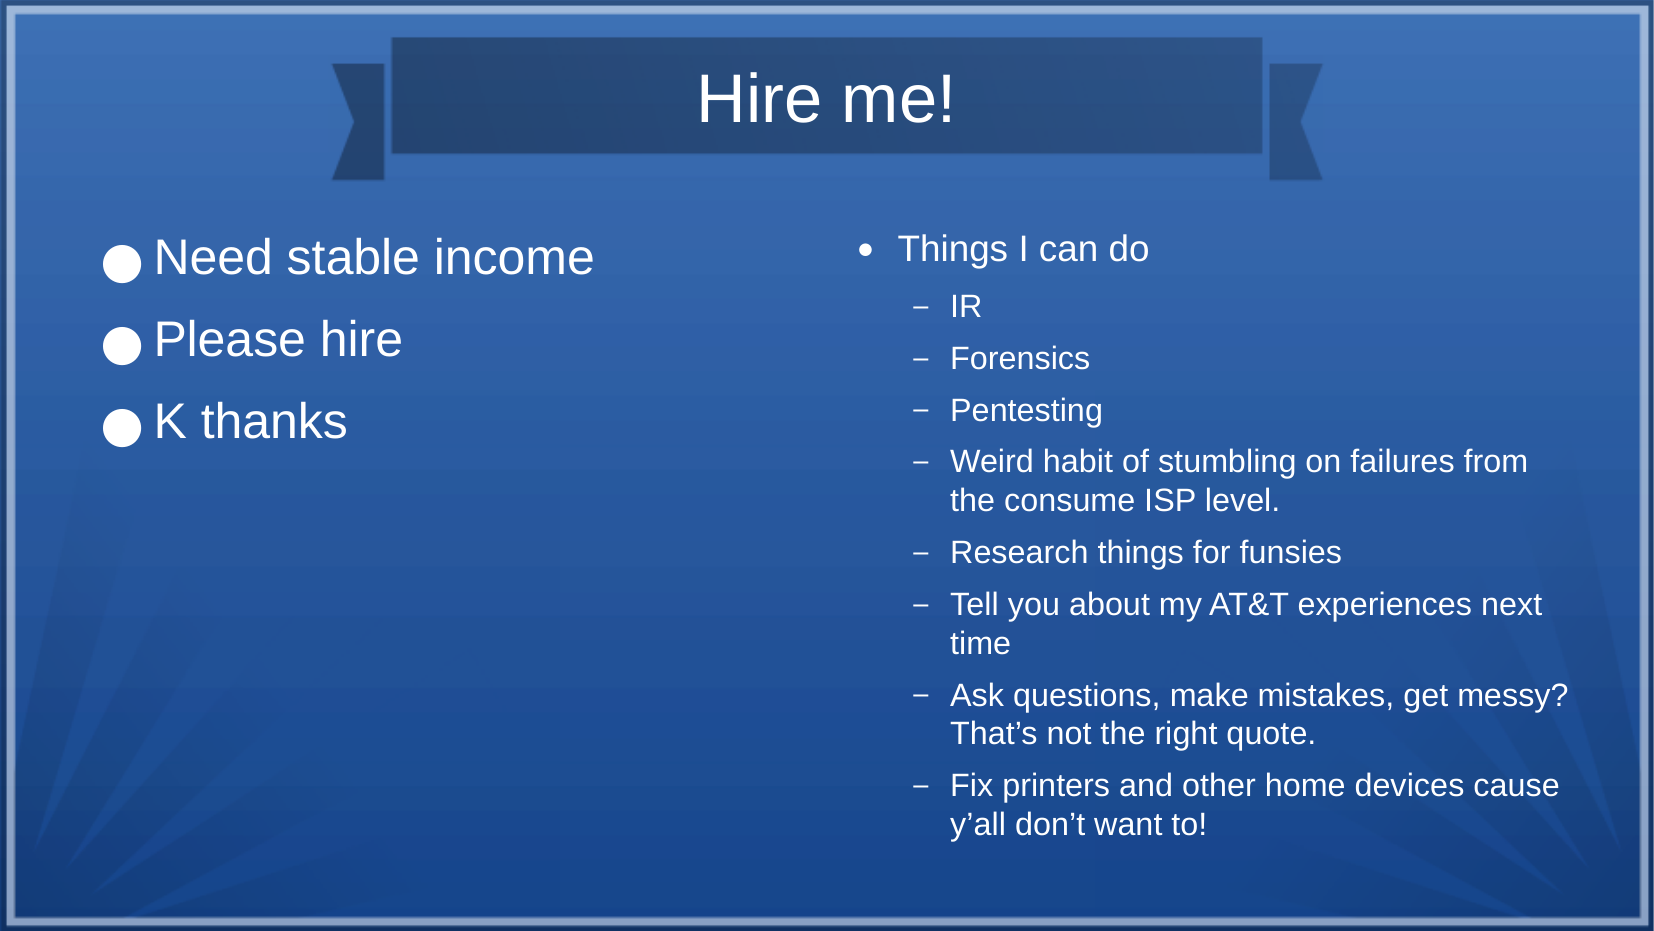

# Hire me!
Need stable income
Please hire
K thanks
Things I can do
IR
Forensics
Pentesting
Weird habit of stumbling on failures from the consume ISP level.
Research things for funsies
Tell you about my AT&T experiences next time
Ask questions, make mistakes, get messy? That’s not the right quote.
Fix printers and other home devices cause y’all don’t want to!